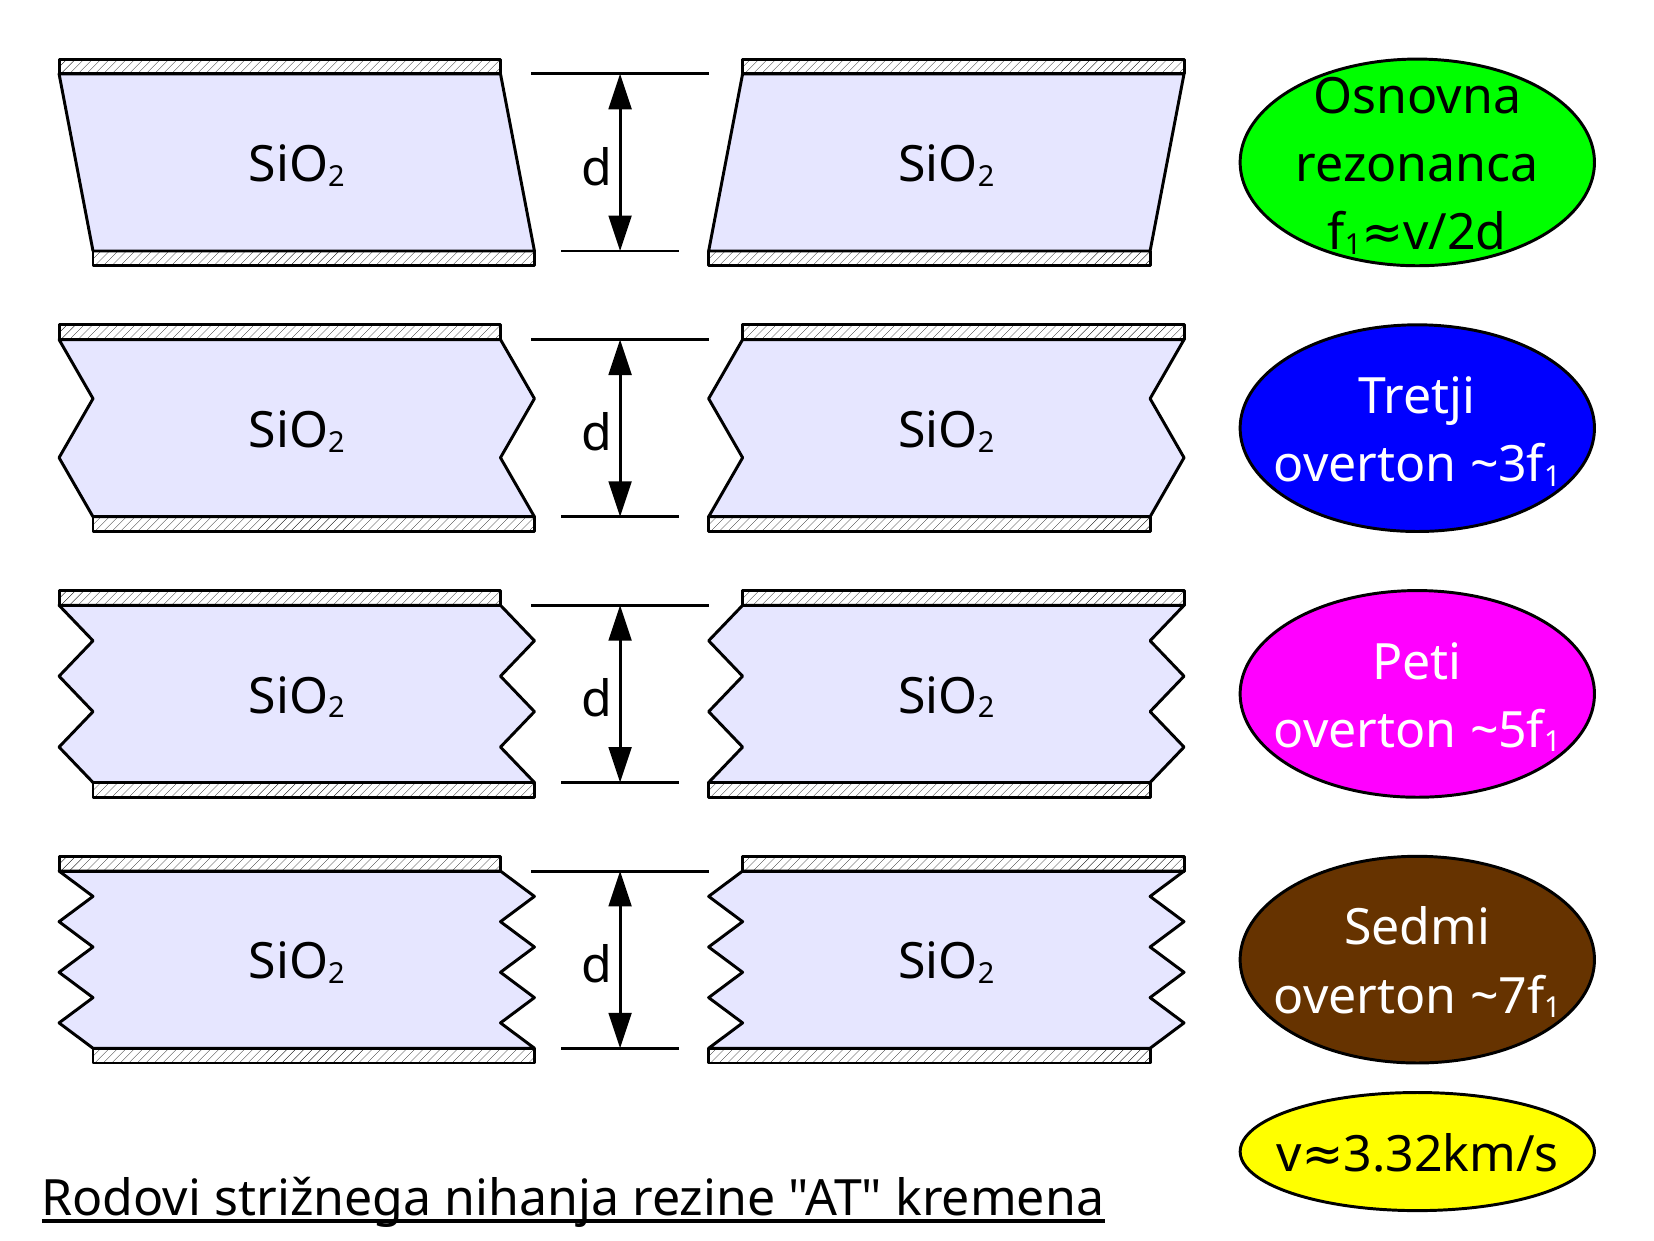

Osnovna
rezonanca
f1≈v/2d
SiO2
SiO2
d
Tretji
overton ~3f1
SiO2
SiO2
d
Peti
overton ~5f1
SiO2
SiO2
d
Sedmi
overton ~7f1
SiO2
SiO2
d
v≈3.32km/s
Rodovi strižnega nihanja rezine "AT" kremena